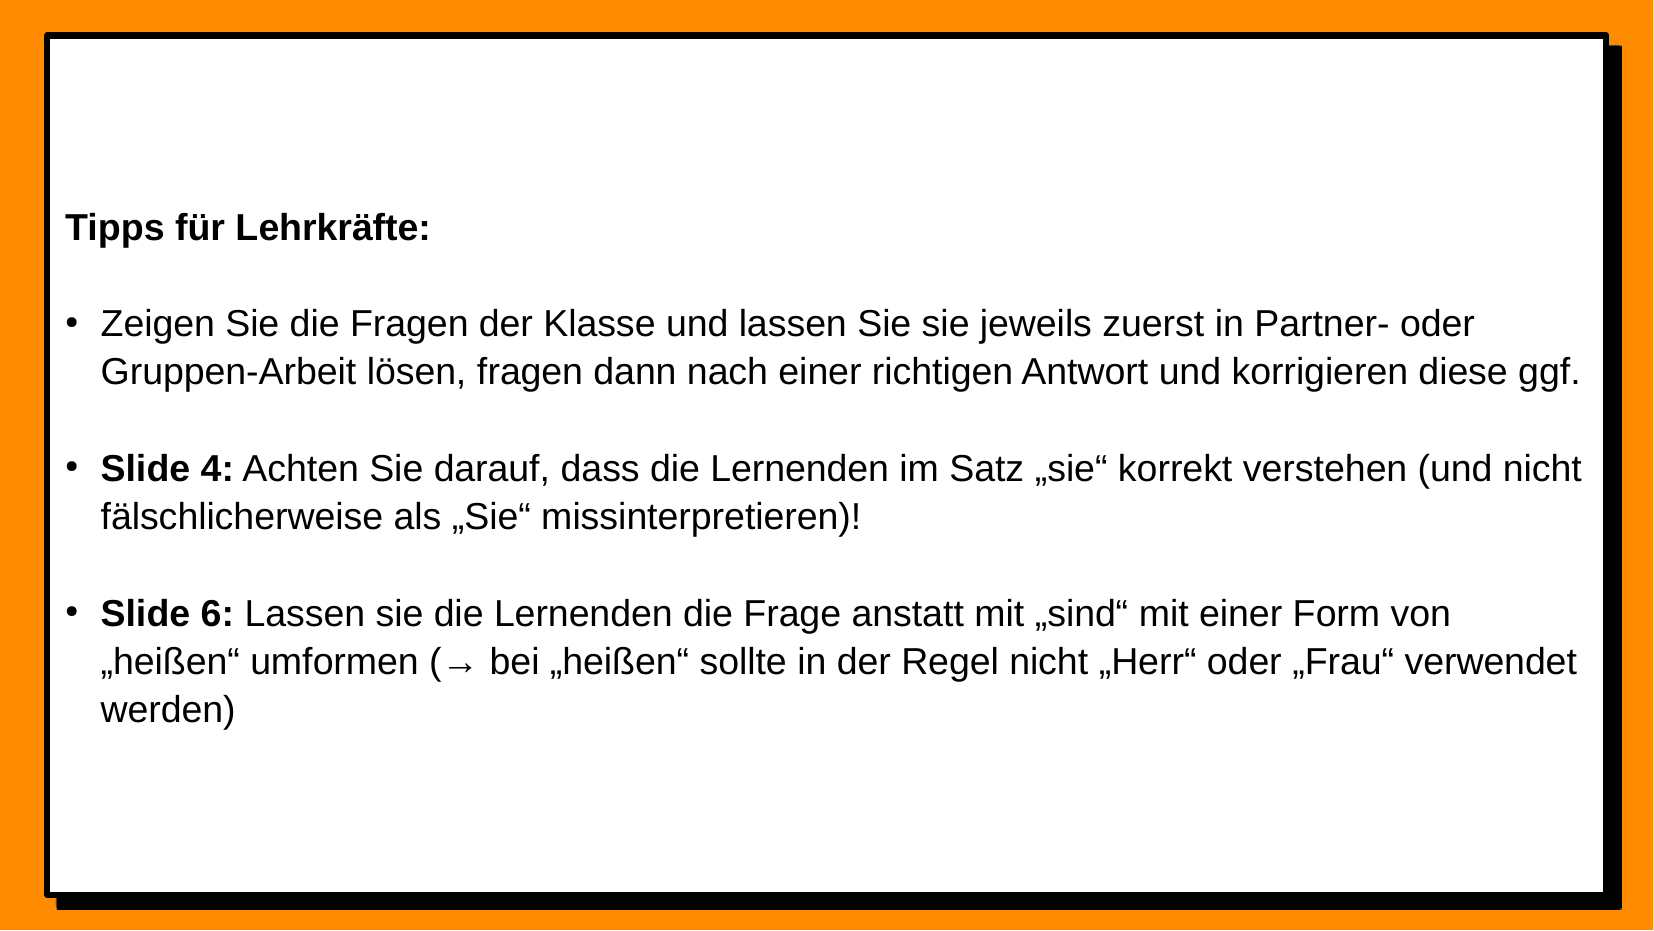

Tipps für Lehrkräfte:
Zeigen Sie die Fragen der Klasse und lassen Sie sie jeweils zuerst in Partner- oder Gruppen-Arbeit lösen, fragen dann nach einer richtigen Antwort und korrigieren diese ggf.
Slide 4: Achten Sie darauf, dass die Lernenden im Satz „sie“ korrekt verstehen (und nicht fälschlicherweise als „Sie“ missinterpretieren)!
Slide 6: Lassen sie die Lernenden die Frage anstatt mit „sind“ mit einer Form von „heißen“ umformen (→ bei „heißen“ sollte in der Regel nicht „Herr“ oder „Frau“ verwendet werden)